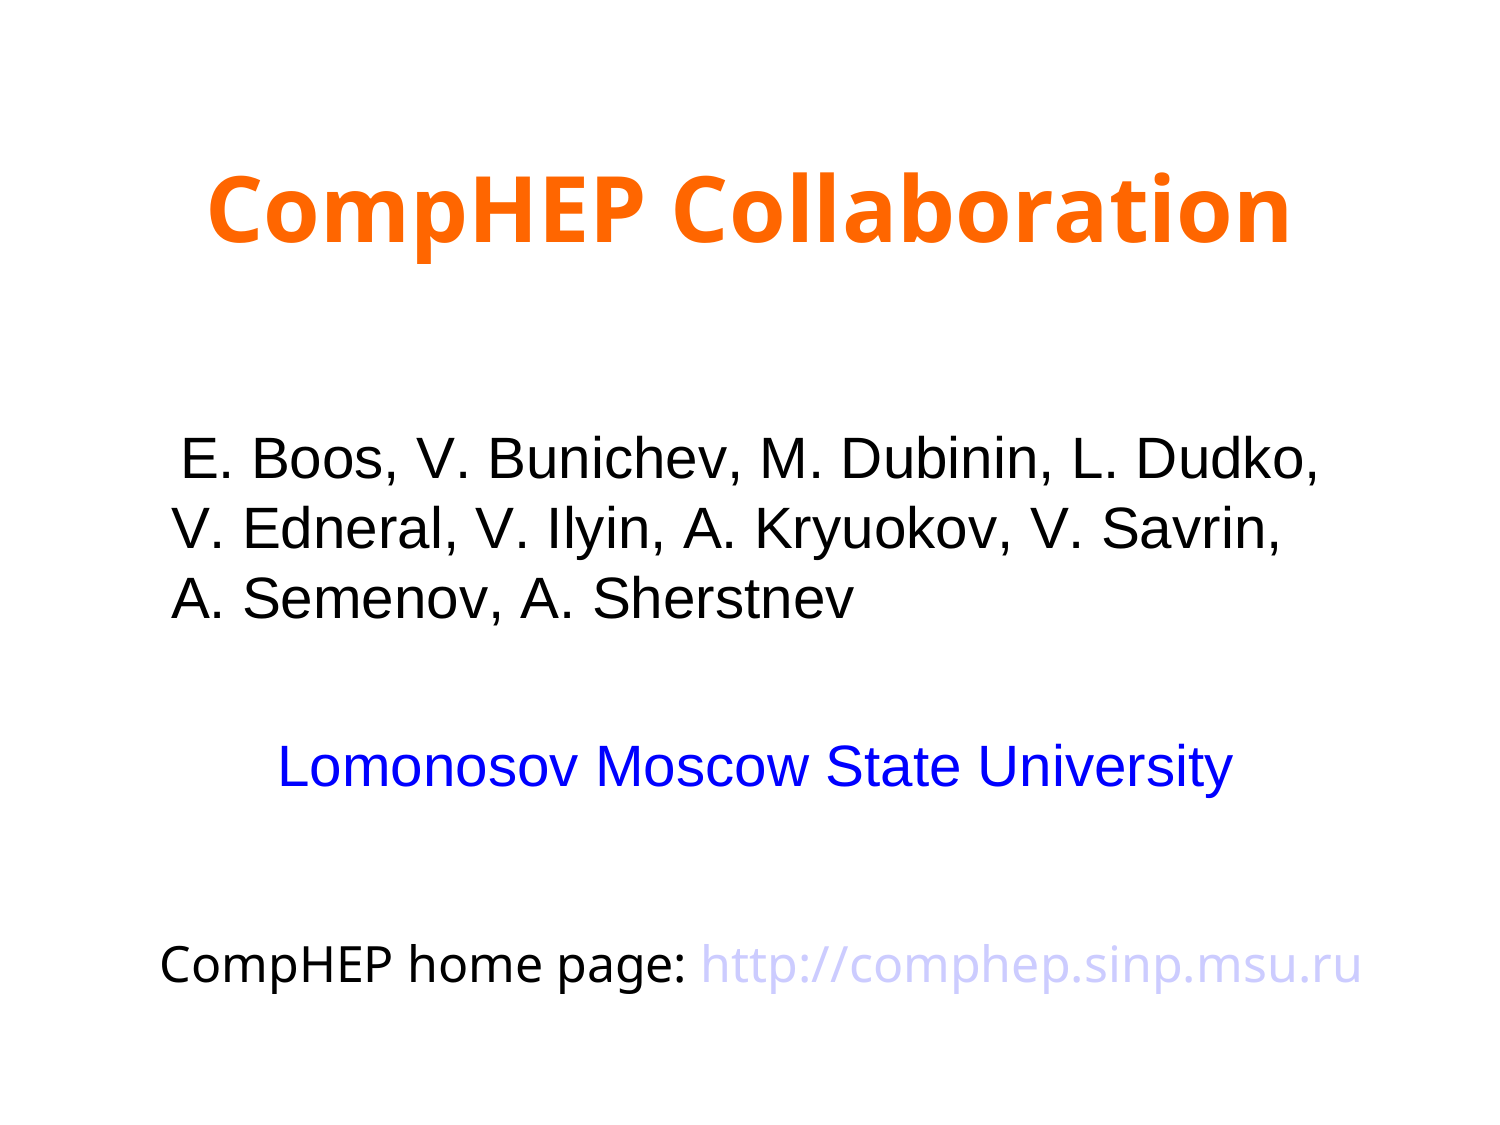

# CompHEP Collaboration
 E. Boos, V. Bunichev, M. Dubinin, L. Dudko, V. Edneral, V. Ilyin, A. Kryuokov, V. Savrin, A. Semenov, A. Sherstnev
 Lomonosov Moscow State University
CompHEP home page: http://comphep.sinp.msu.ru